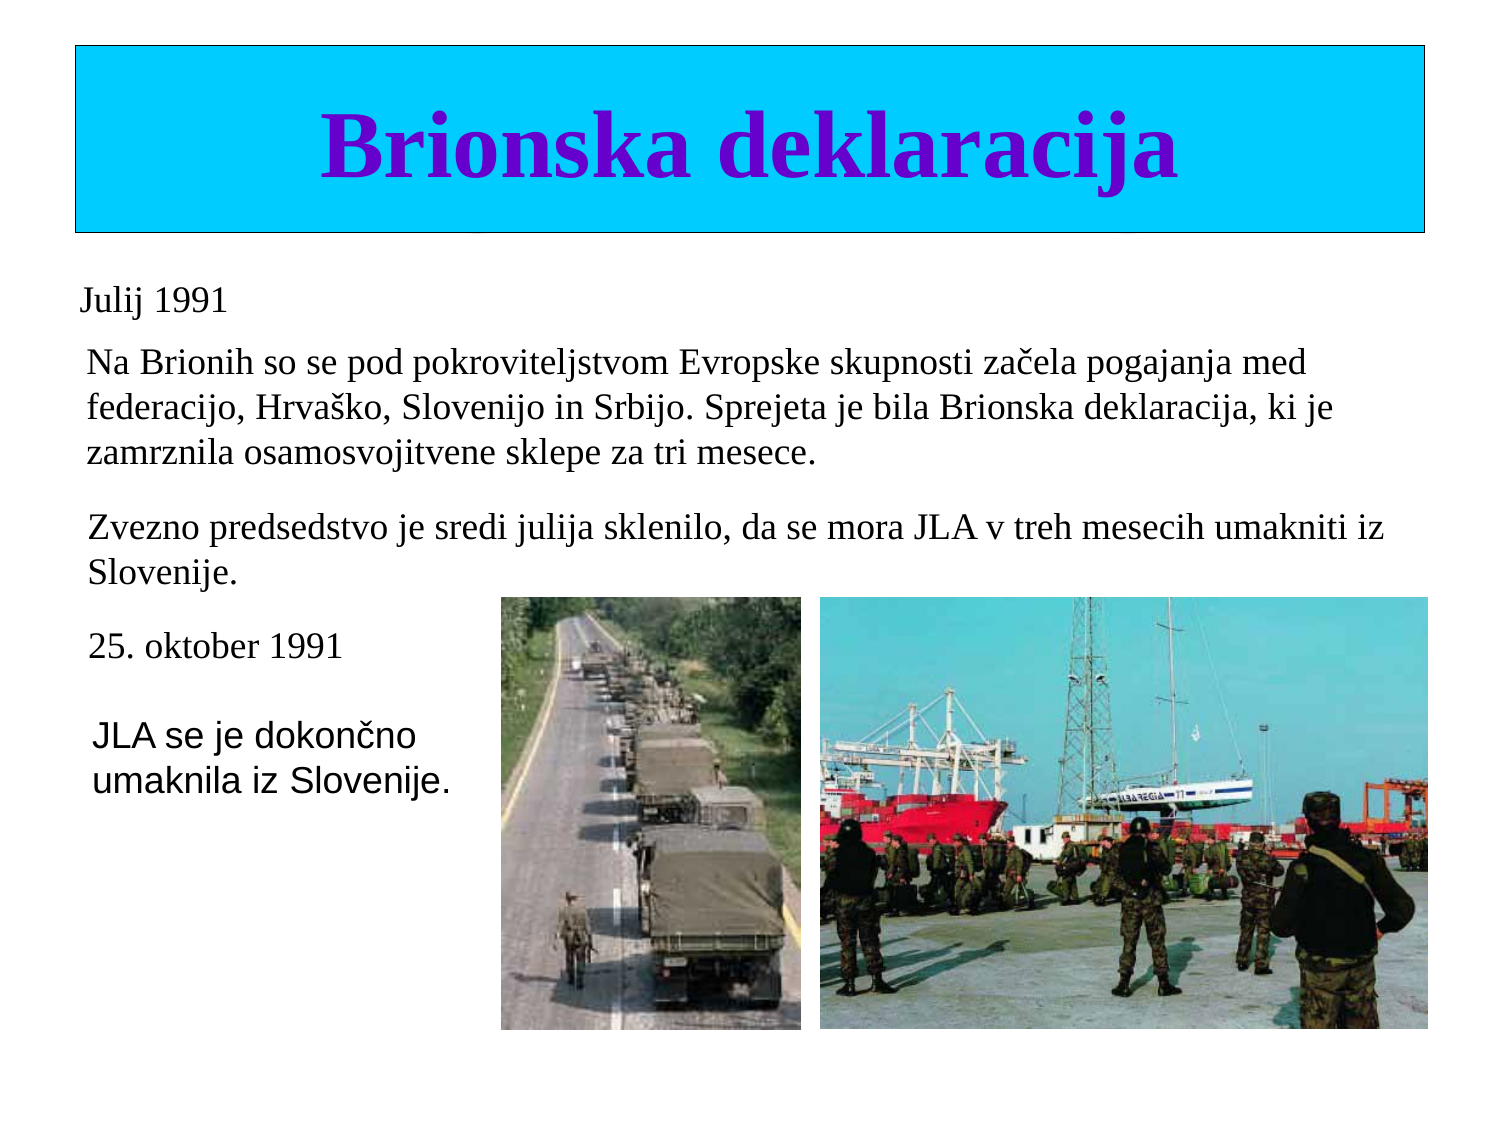

# Brionska deklaracija
Julij 1991
Na Brionih so se pod pokroviteljstvom Evropske skupnosti začela pogajanja med
federacijo, Hrvaško, Slovenijo in Srbijo. Sprejeta je bila Brionska deklaracija, ki je
zamrznila osamosvojitvene sklepe za tri mesece.
Zvezno predsedstvo je sredi julija sklenilo, da se mora JLA v treh mesecih umakniti iz
Slovenije.
25. oktober 1991
JLA se je dokončno
umaknila iz Slovenije.